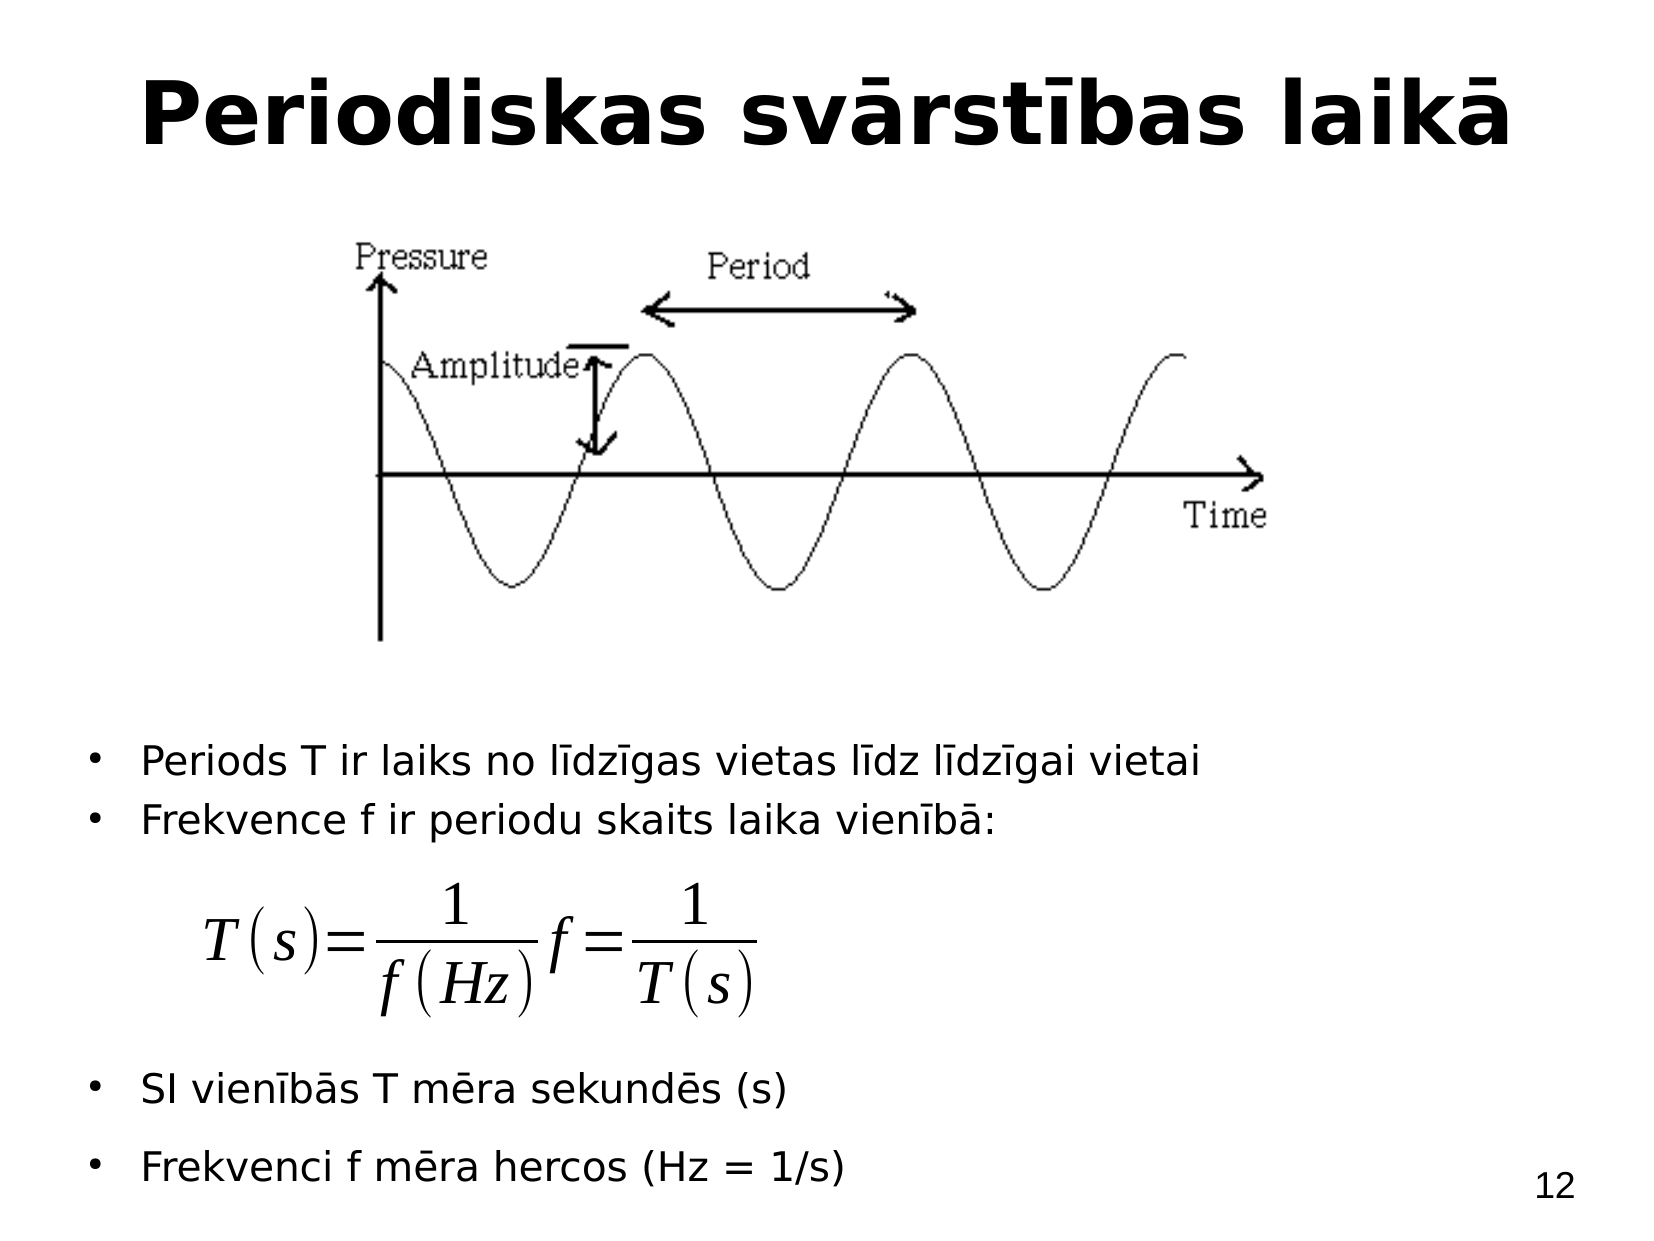

# Periodiskas svārstības laikā
Periods T ir laiks no līdzīgas vietas līdz līdzīgai vietai
Frekvence f ir periodu skaits laika vienībā:
SI vienībās T mēra sekundēs (s)
Frekvenci f mēra hercos (Hz = 1/s)